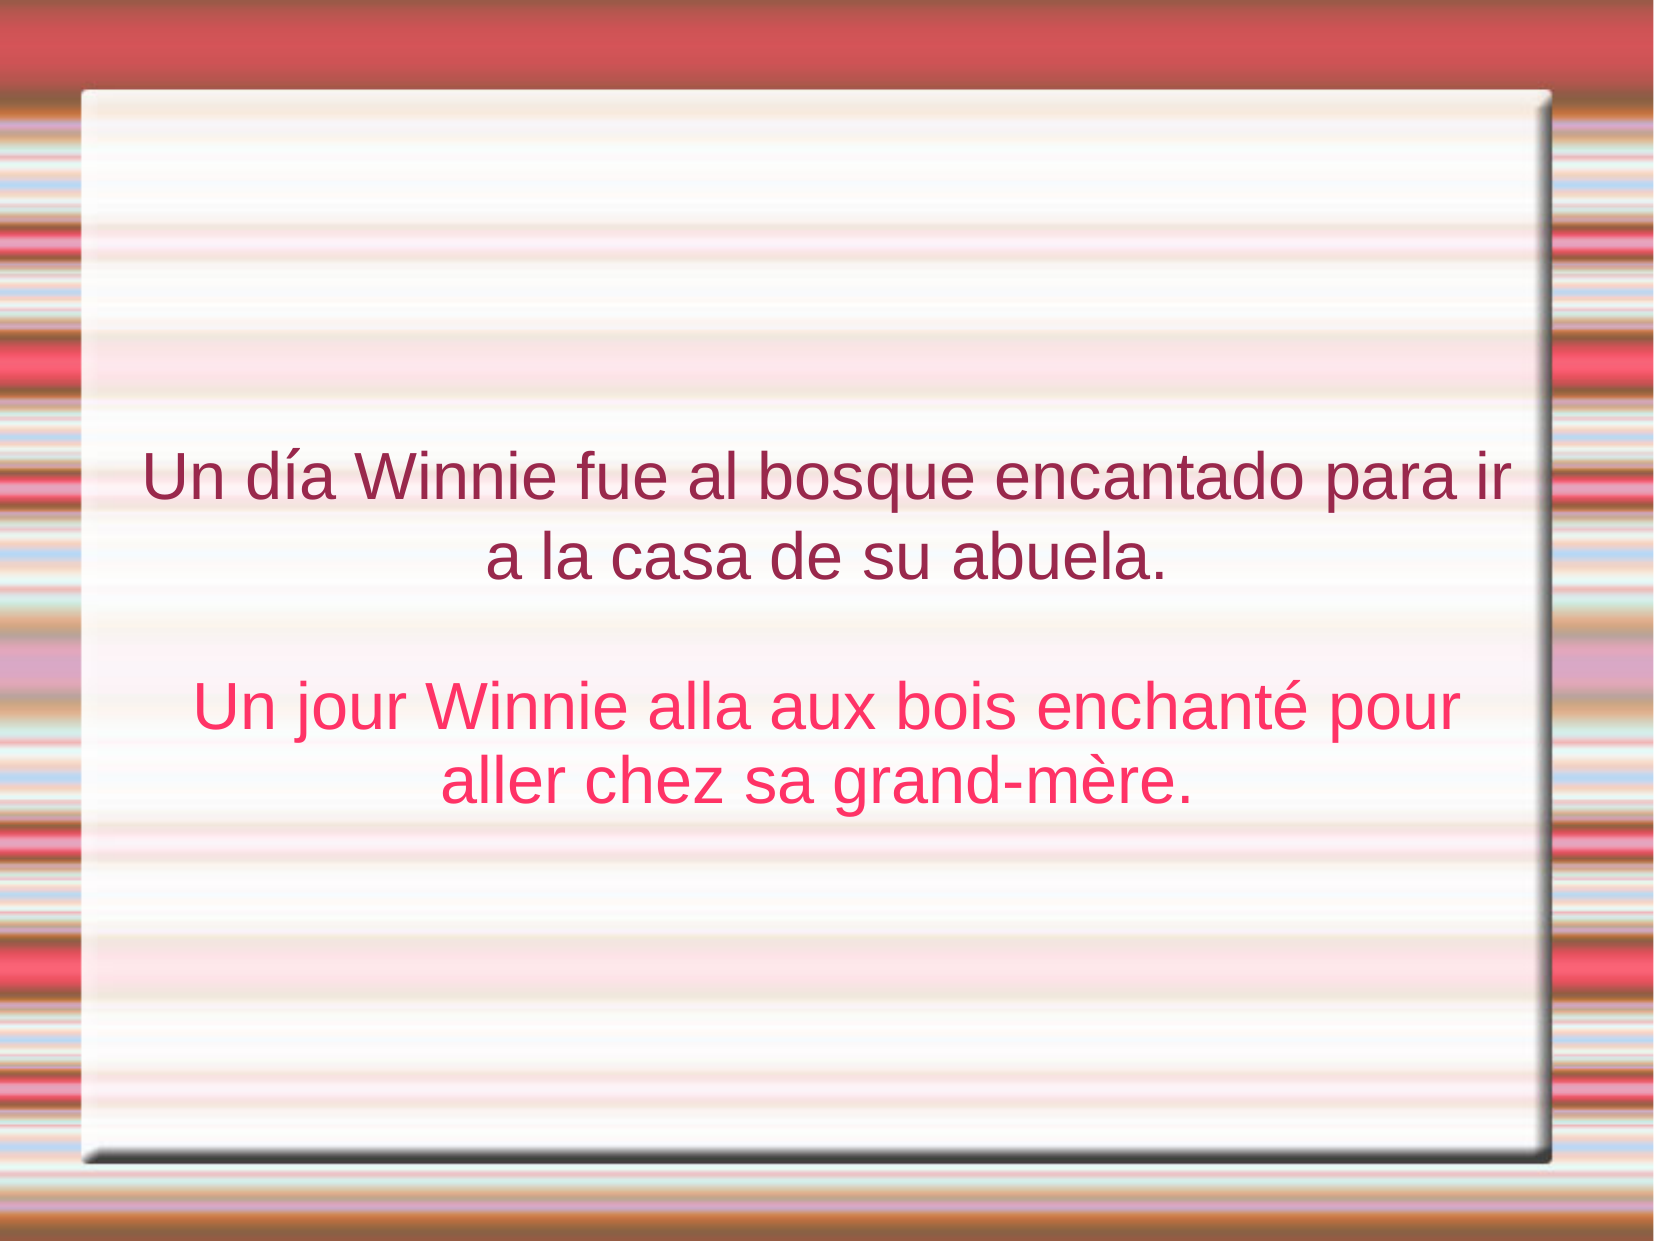

# Un día Winnie fue al bosque encantado para ir a la casa de su abuela.
Un jour Winnie alla aux bois enchanté pour aller chez sa grand-mère.